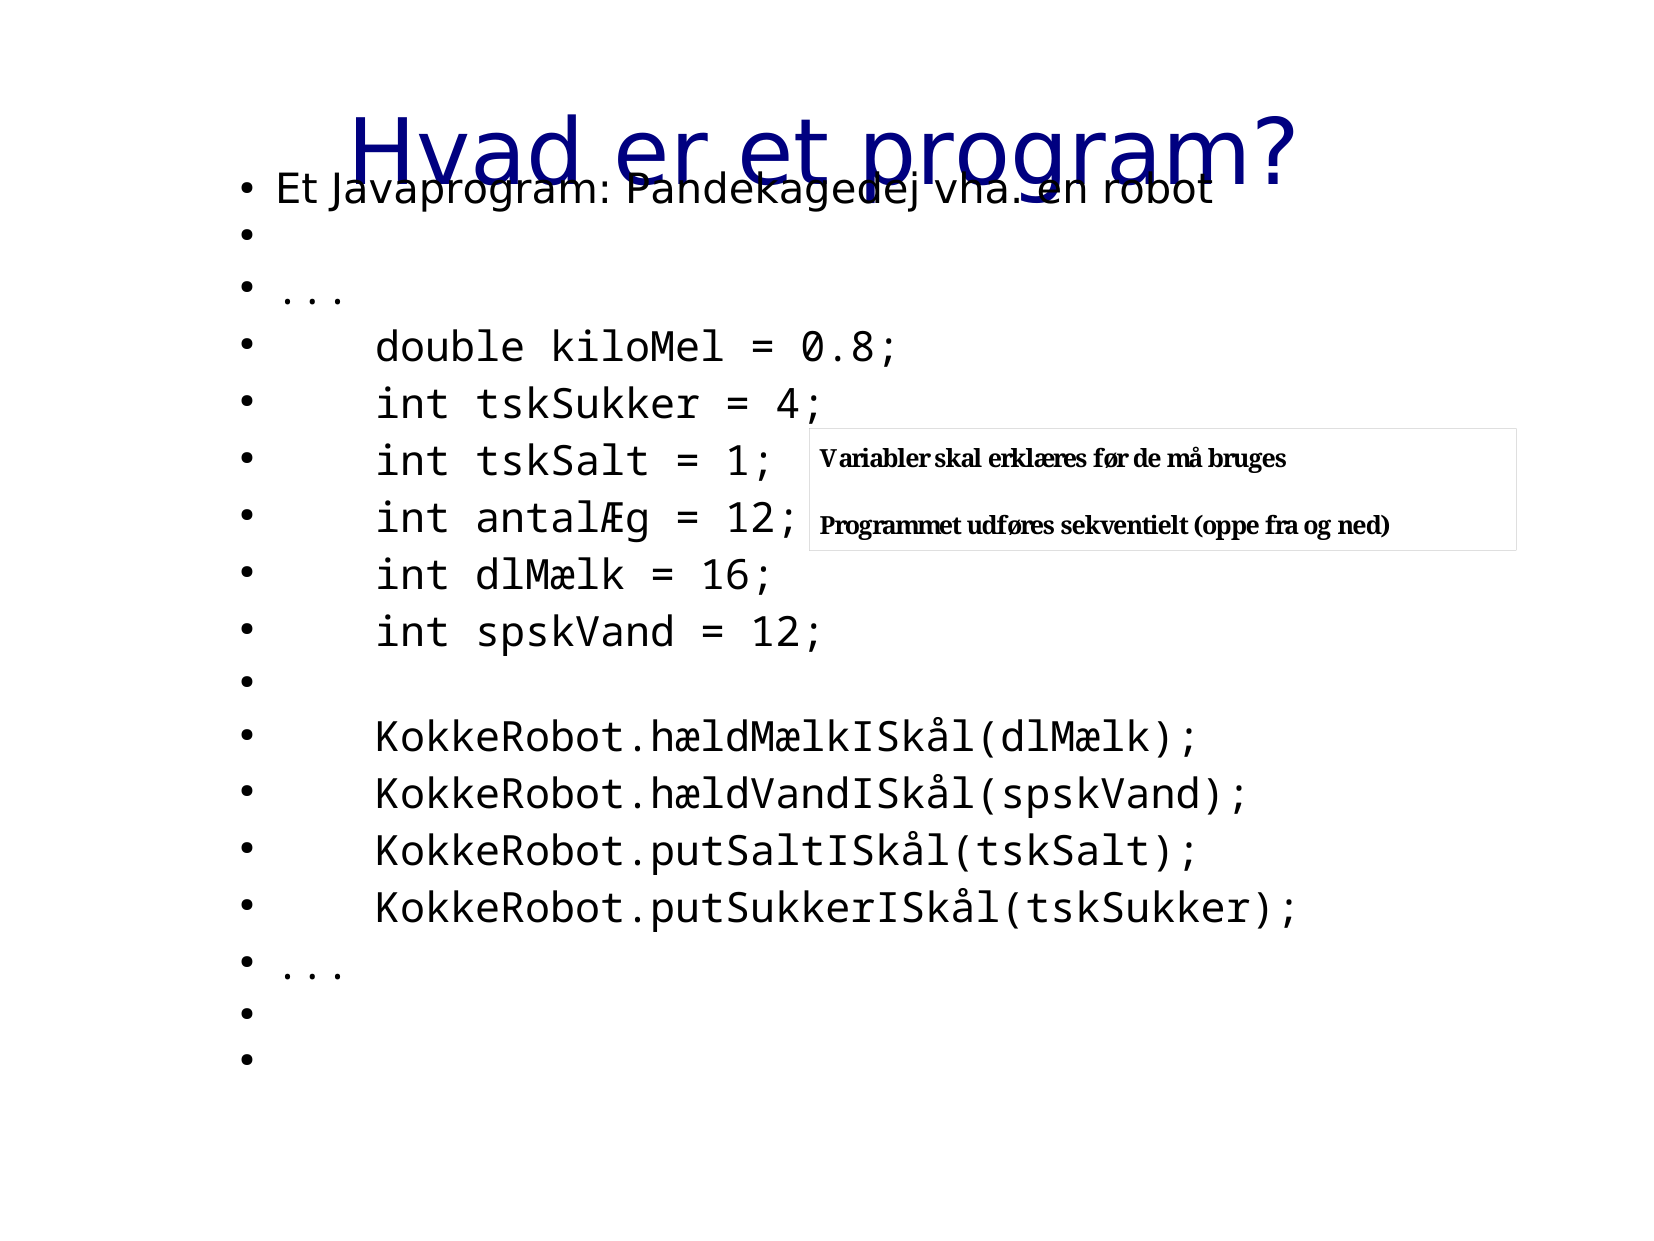

# Hvad er et program?
Et Javaprogram: Pandekagedej vha. en robot
...
 double kiloMel = 0.8;
 int tskSukker = 4;
 int tskSalt = 1;
 int antalÆg = 12;
 int dlMælk = 16;
 int spskVand = 12;
 KokkeRobot.hældMælkISkål(dlMælk);
 KokkeRobot.hældVandISkål(spskVand);
 KokkeRobot.putSaltISkål(tskSalt);
 KokkeRobot.putSukkerISkål(tskSukker);
...